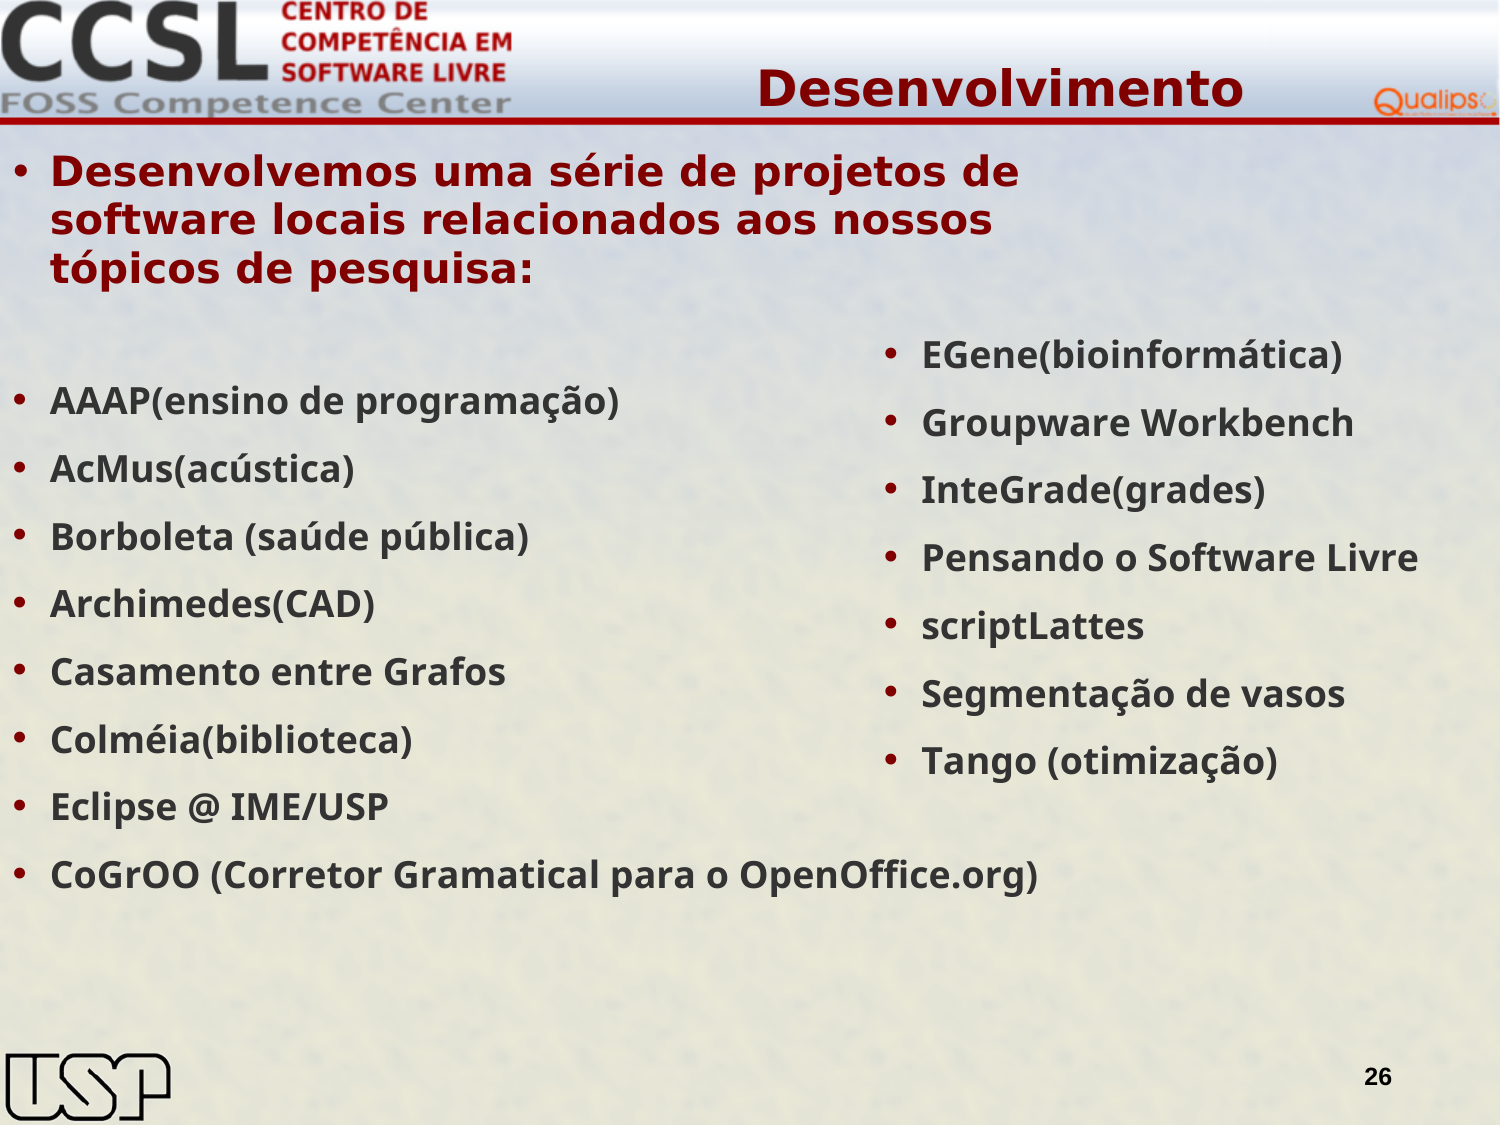

# Desenvolvimento
Desenvolvemos uma série de projetos de software locais relacionados aos nossos tópicos de pesquisa:
AAAP (ensino de programação)
AcMus (acústica)
Borboleta (saúde pública)
Archimedes (CAD)
Casamento entre Grafos
Colméia (biblioteca)
Eclipse @ IME/USP
CoGrOO (Corretor Gramatical para o OpenOffice.org)
EGene (bioinformática)
Groupware Workbench
InteGrade (grades)
Pensando o Software Livre
scriptLattes
Segmentação de vasos
Tango (otimização)